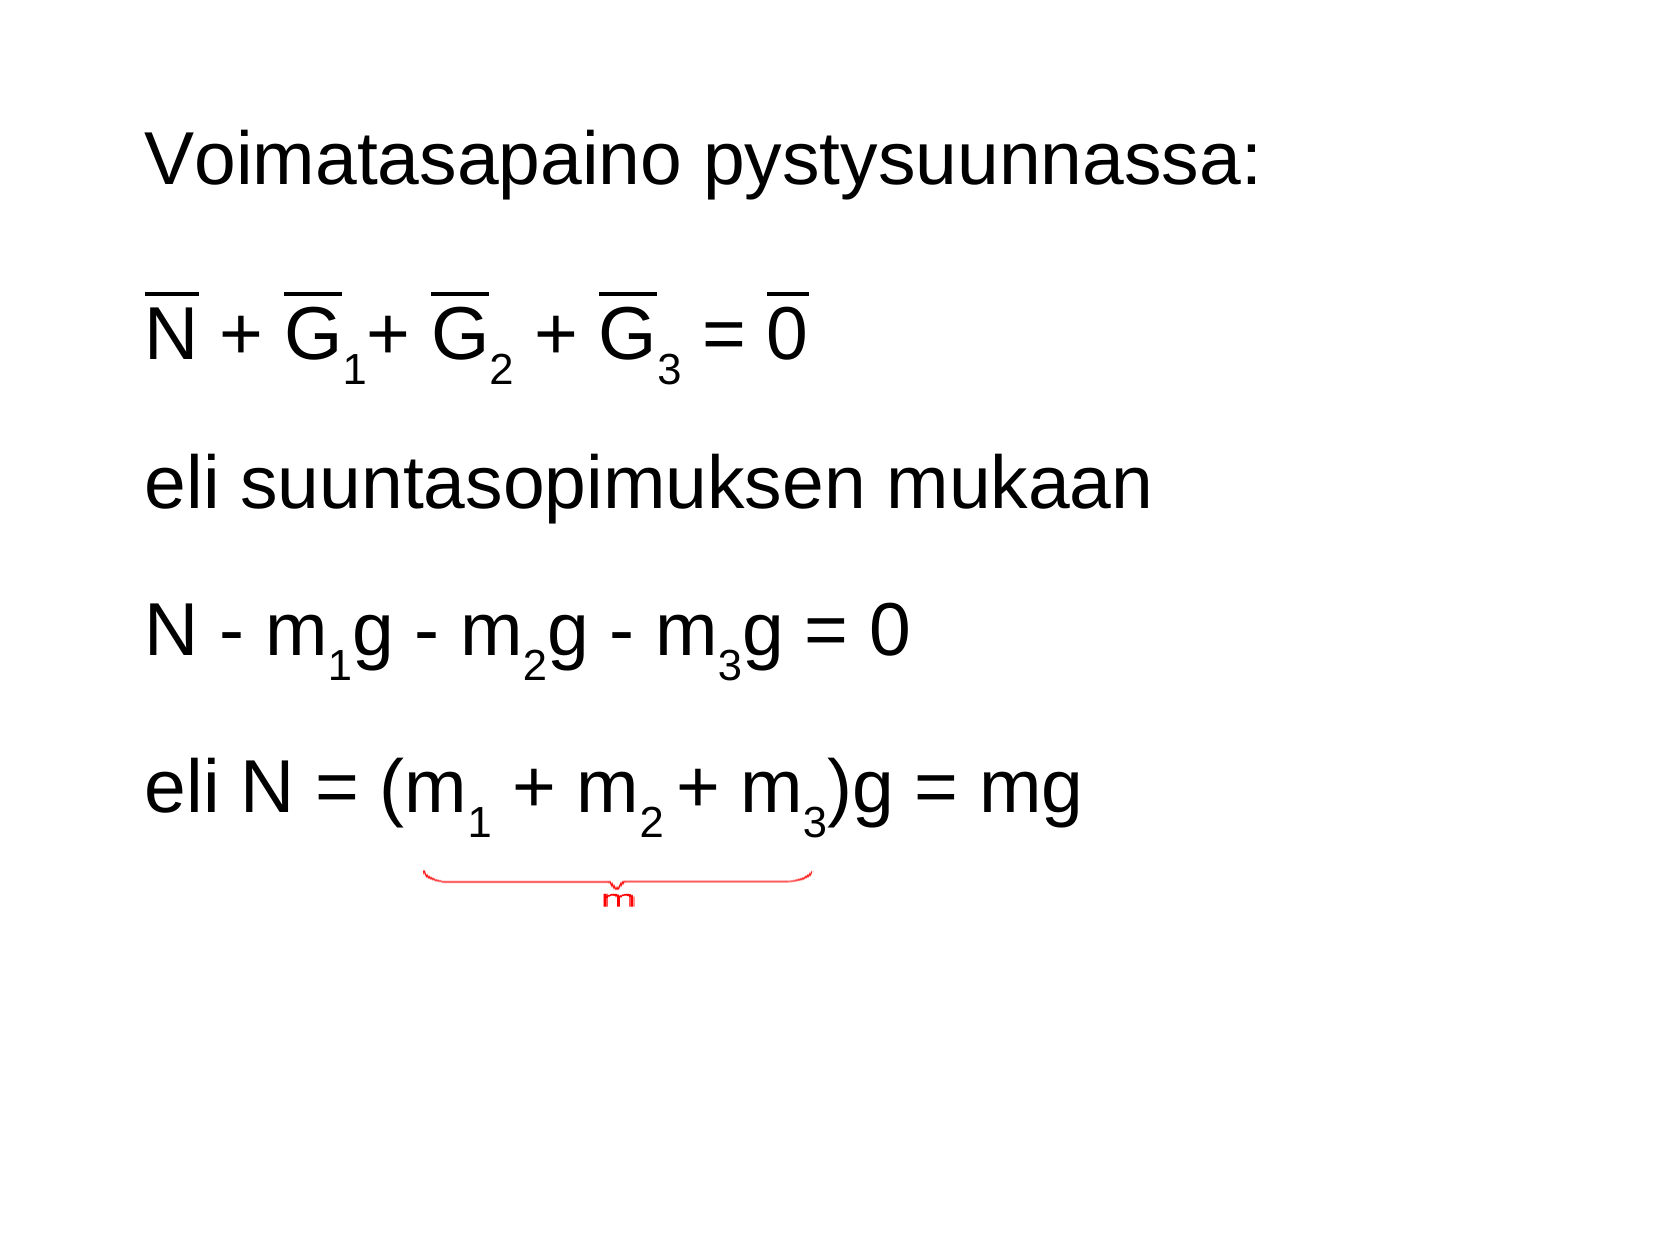

Voimatasapaino pystysuunnassa:
N + G1+ G2 + G3 = 0
eli suuntasopimuksen mukaan
N - m1g - m2g - m3g = 0
eli N = (m1 + m2 + m3)g = mg